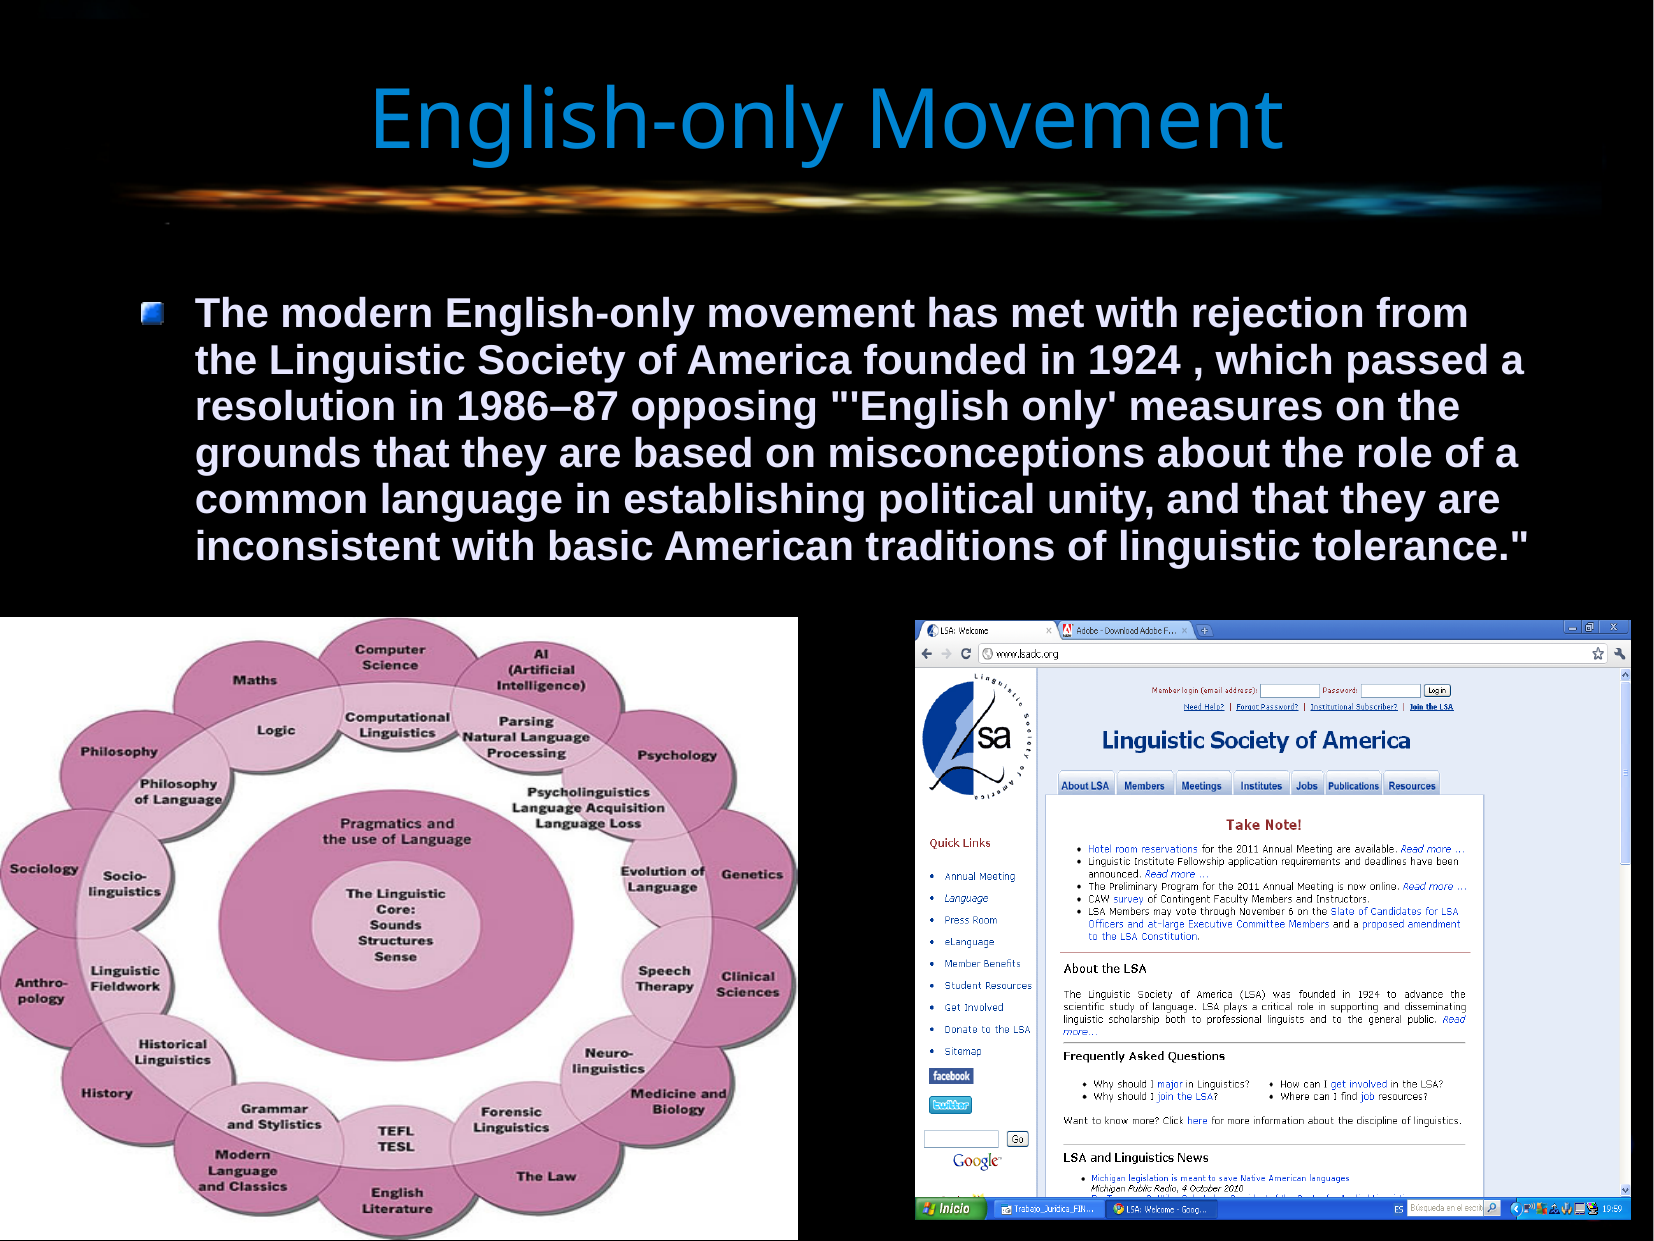

# English-only Movement
The modern English-only movement has met with rejection from the Linguistic Society of America founded in 1924 , which passed a resolution in 1986–87 opposing "'English only' measures on the grounds that they are based on misconceptions about the role of a common language in establishing political unity, and that they are inconsistent with basic American traditions of linguistic tolerance."